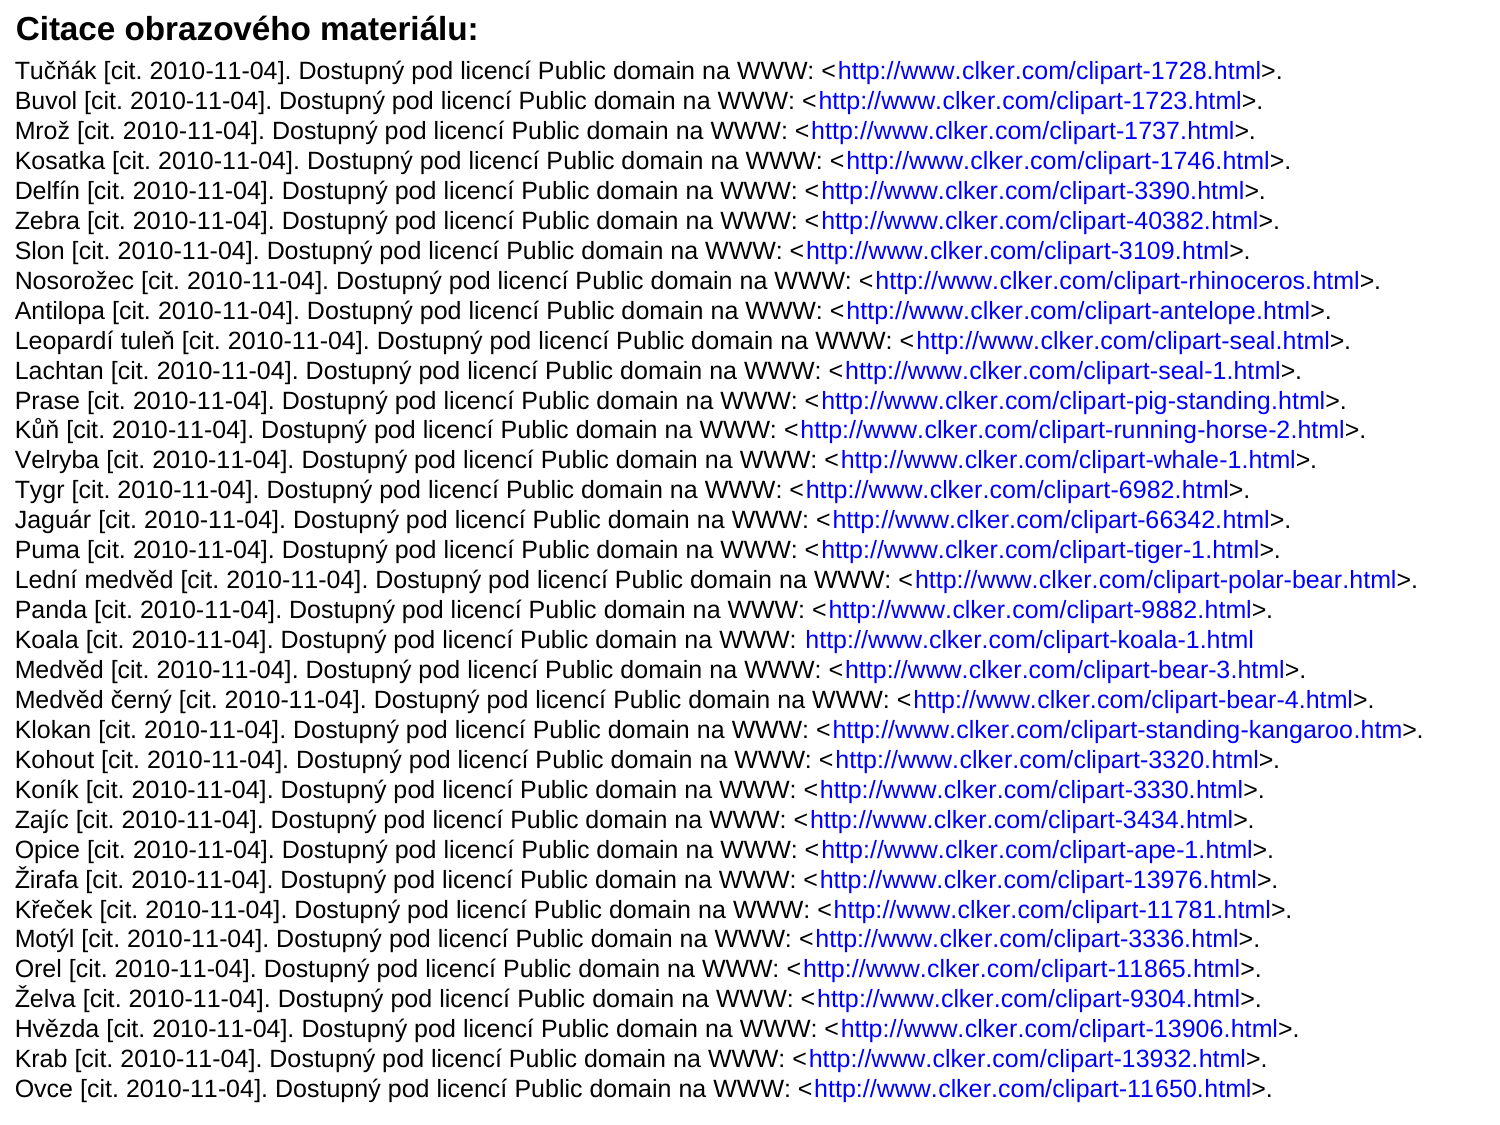

Citace obrazového materiálu:
Tučňák [cit. 2010-11-04]. Dostupný pod licencí Public domain na WWW: <http://www.clker.com/clipart-1728.html>.
Buvol [cit. 2010-11-04]. Dostupný pod licencí Public domain na WWW: <http://www.clker.com/clipart-1723.html>.
Mrož [cit. 2010-11-04]. Dostupný pod licencí Public domain na WWW: <http://www.clker.com/clipart-1737.html>.
Kosatka [cit. 2010-11-04]. Dostupný pod licencí Public domain na WWW: <http://www.clker.com/clipart-1746.html>.
Delfín [cit. 2010-11-04]. Dostupný pod licencí Public domain na WWW: <http://www.clker.com/clipart-3390.html>.
Zebra [cit. 2010-11-04]. Dostupný pod licencí Public domain na WWW: <http://www.clker.com/clipart-40382.html>.
Slon [cit. 2010-11-04]. Dostupný pod licencí Public domain na WWW: <http://www.clker.com/clipart-3109.html>.
Nosorožec [cit. 2010-11-04]. Dostupný pod licencí Public domain na WWW: <http://www.clker.com/clipart-rhinoceros.html>.
Antilopa [cit. 2010-11-04]. Dostupný pod licencí Public domain na WWW: <http://www.clker.com/clipart-antelope.html>.
Leopardí tuleň [cit. 2010-11-04]. Dostupný pod licencí Public domain na WWW: <http://www.clker.com/clipart-seal.html>.
Lachtan [cit. 2010-11-04]. Dostupný pod licencí Public domain na WWW: <http://www.clker.com/clipart-seal-1.html>.
Prase [cit. 2010-11-04]. Dostupný pod licencí Public domain na WWW: <http://www.clker.com/clipart-pig-standing.html>.
Kůň [cit. 2010-11-04]. Dostupný pod licencí Public domain na WWW: <http://www.clker.com/clipart-running-horse-2.html>.
Velryba [cit. 2010-11-04]. Dostupný pod licencí Public domain na WWW: <http://www.clker.com/clipart-whale-1.html>.
Tygr [cit. 2010-11-04]. Dostupný pod licencí Public domain na WWW: <http://www.clker.com/clipart-6982.html>.
Jaguár [cit. 2010-11-04]. Dostupný pod licencí Public domain na WWW: <http://www.clker.com/clipart-66342.html>.
Puma [cit. 2010-11-04]. Dostupný pod licencí Public domain na WWW: <http://www.clker.com/clipart-tiger-1.html>.
Lední medvěd [cit. 2010-11-04]. Dostupný pod licencí Public domain na WWW: <http://www.clker.com/clipart-polar-bear.html>.
Panda [cit. 2010-11-04]. Dostupný pod licencí Public domain na WWW: <http://www.clker.com/clipart-9882.html>.
Koala [cit. 2010-11-04]. Dostupný pod licencí Public domain na WWW: http://www.clker.com/clipart-koala-1.html
Medvěd [cit. 2010-11-04]. Dostupný pod licencí Public domain na WWW: <http://www.clker.com/clipart-bear-3.html>.
Medvěd černý [cit. 2010-11-04]. Dostupný pod licencí Public domain na WWW: <http://www.clker.com/clipart-bear-4.html>.
Klokan [cit. 2010-11-04]. Dostupný pod licencí Public domain na WWW: <http://www.clker.com/clipart-standing-kangaroo.htm>.
Kohout [cit. 2010-11-04]. Dostupný pod licencí Public domain na WWW: <http://www.clker.com/clipart-3320.html>.
Koník [cit. 2010-11-04]. Dostupný pod licencí Public domain na WWW: <http://www.clker.com/clipart-3330.html>.
Zajíc [cit. 2010-11-04]. Dostupný pod licencí Public domain na WWW: <http://www.clker.com/clipart-3434.html>.
Opice [cit. 2010-11-04]. Dostupný pod licencí Public domain na WWW: <http://www.clker.com/clipart-ape-1.html>.
Žirafa [cit. 2010-11-04]. Dostupný pod licencí Public domain na WWW: <http://www.clker.com/clipart-13976.html>.
Křeček [cit. 2010-11-04]. Dostupný pod licencí Public domain na WWW: <http://www.clker.com/clipart-11781.html>.
Motýl [cit. 2010-11-04]. Dostupný pod licencí Public domain na WWW: <http://www.clker.com/clipart-3336.html>.
Orel [cit. 2010-11-04]. Dostupný pod licencí Public domain na WWW: <http://www.clker.com/clipart-11865.html>.
Želva [cit. 2010-11-04]. Dostupný pod licencí Public domain na WWW: <http://www.clker.com/clipart-9304.html>.
Hvězda [cit. 2010-11-04]. Dostupný pod licencí Public domain na WWW: <http://www.clker.com/clipart-13906.html>.
Krab [cit. 2010-11-04]. Dostupný pod licencí Public domain na WWW: <http://www.clker.com/clipart-13932.html>.
Ovce [cit. 2010-11-04]. Dostupný pod licencí Public domain na WWW: <http://www.clker.com/clipart-11650.html>.